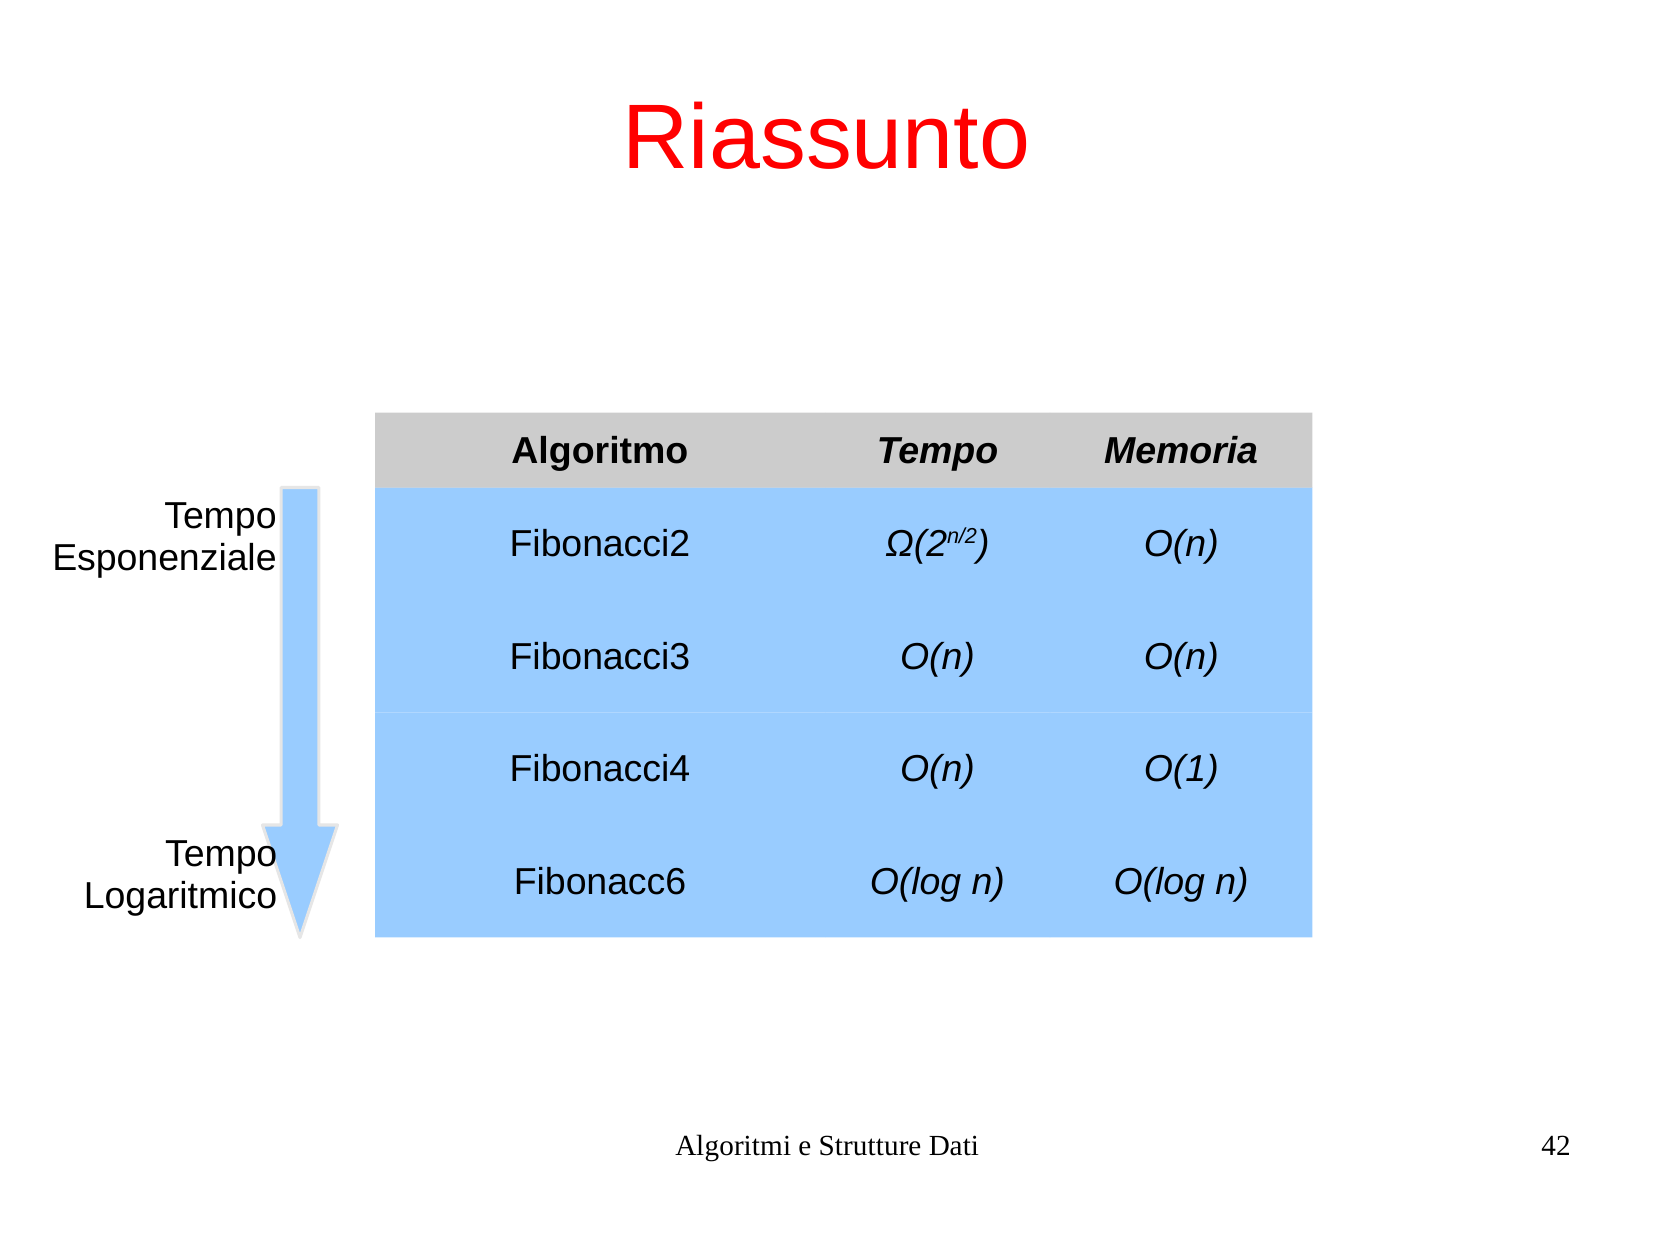

# Riassunto
Algoritmo
Tempo
Memoria
Tempo
Esponenziale
Fibonacci2
Ω(2n/2)
O(n)
Fibonacci3
O(n)
O(n)
Fibonacci4
O(n)
O(1)
Tempo
Logaritmico
Fibonacc6
O(log n)
O(log n)
Algoritmi e Strutture Dati
42